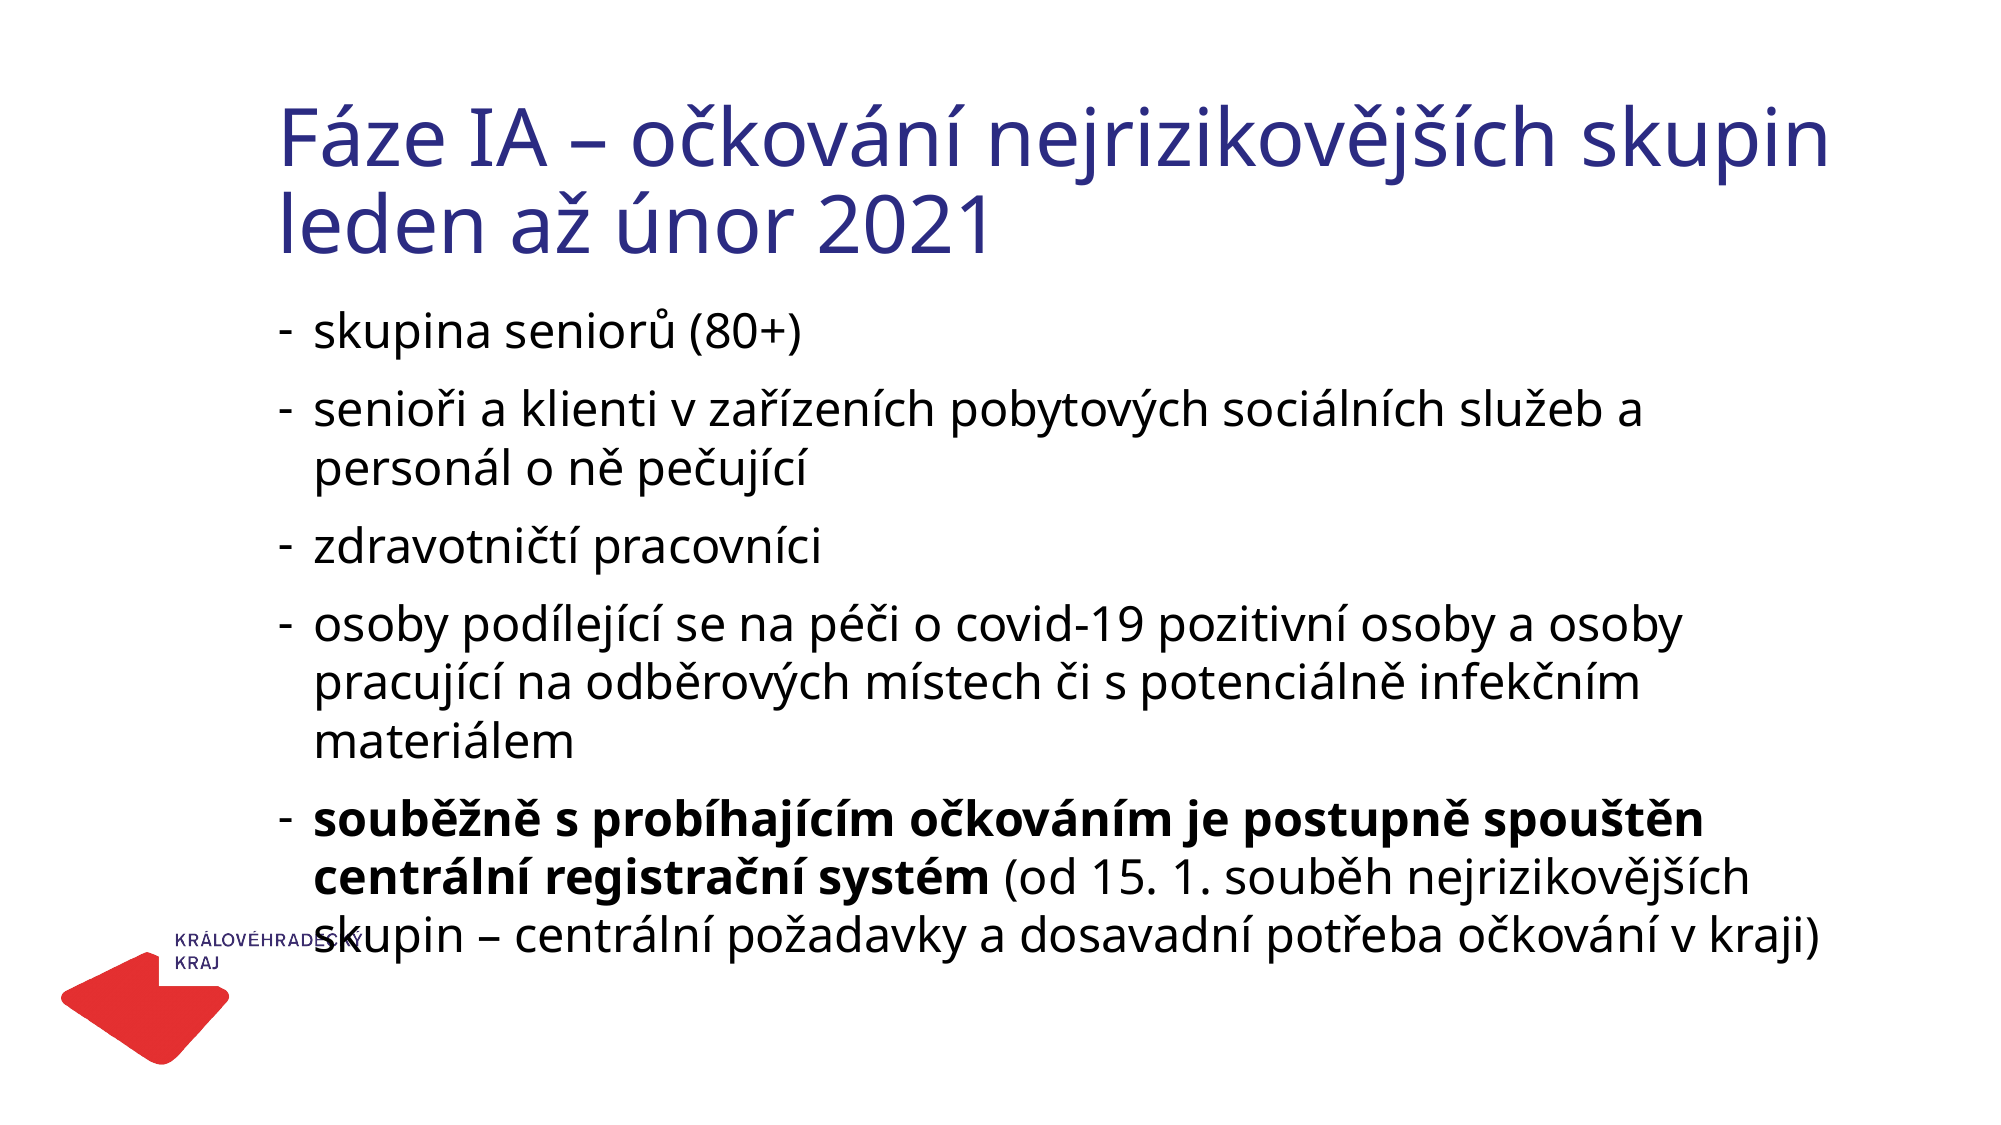

# Fáze IA – očkování nejrizikovějších skupin leden až únor 2021
skupina seniorů (80+)
senioři a klienti v zařízeních pobytových sociálních služeb a personál o ně pečující
zdravotničtí pracovníci
osoby podílející se na péči o covid-19 pozitivní osoby a osoby pracující na odběrových místech či s potenciálně infekčním materiálem
souběžně s probíhajícím očkováním je postupně spouštěn centrální registrační systém (od 15. 1. souběh nejrizikovějších skupin – centrální požadavky a dosavadní potřeba očkování v kraji)